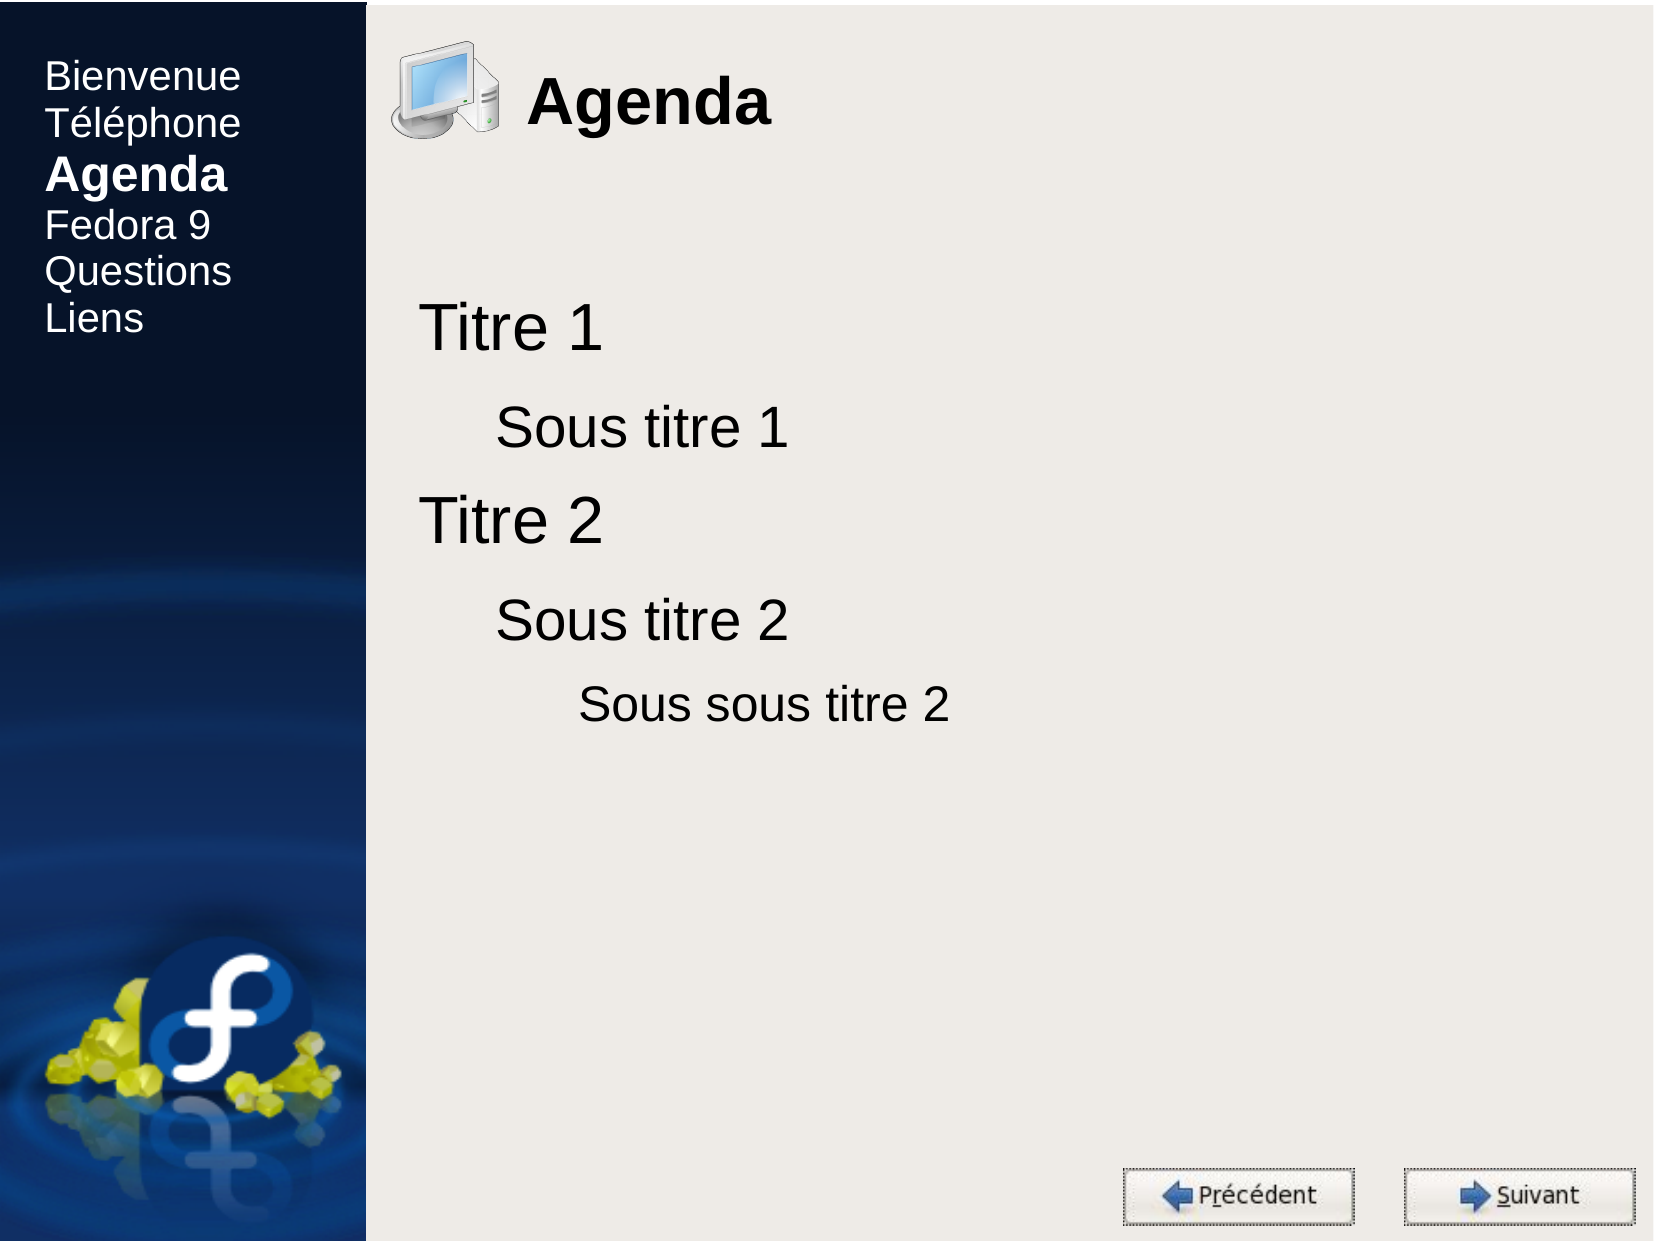

Bienvenue
Téléphone
Agenda
Fedora 9
Questions
Liens
# Agenda
Agenda
Titre 1
Sous titre 1
Titre 2
Sous titre 2
Sous sous titre 2